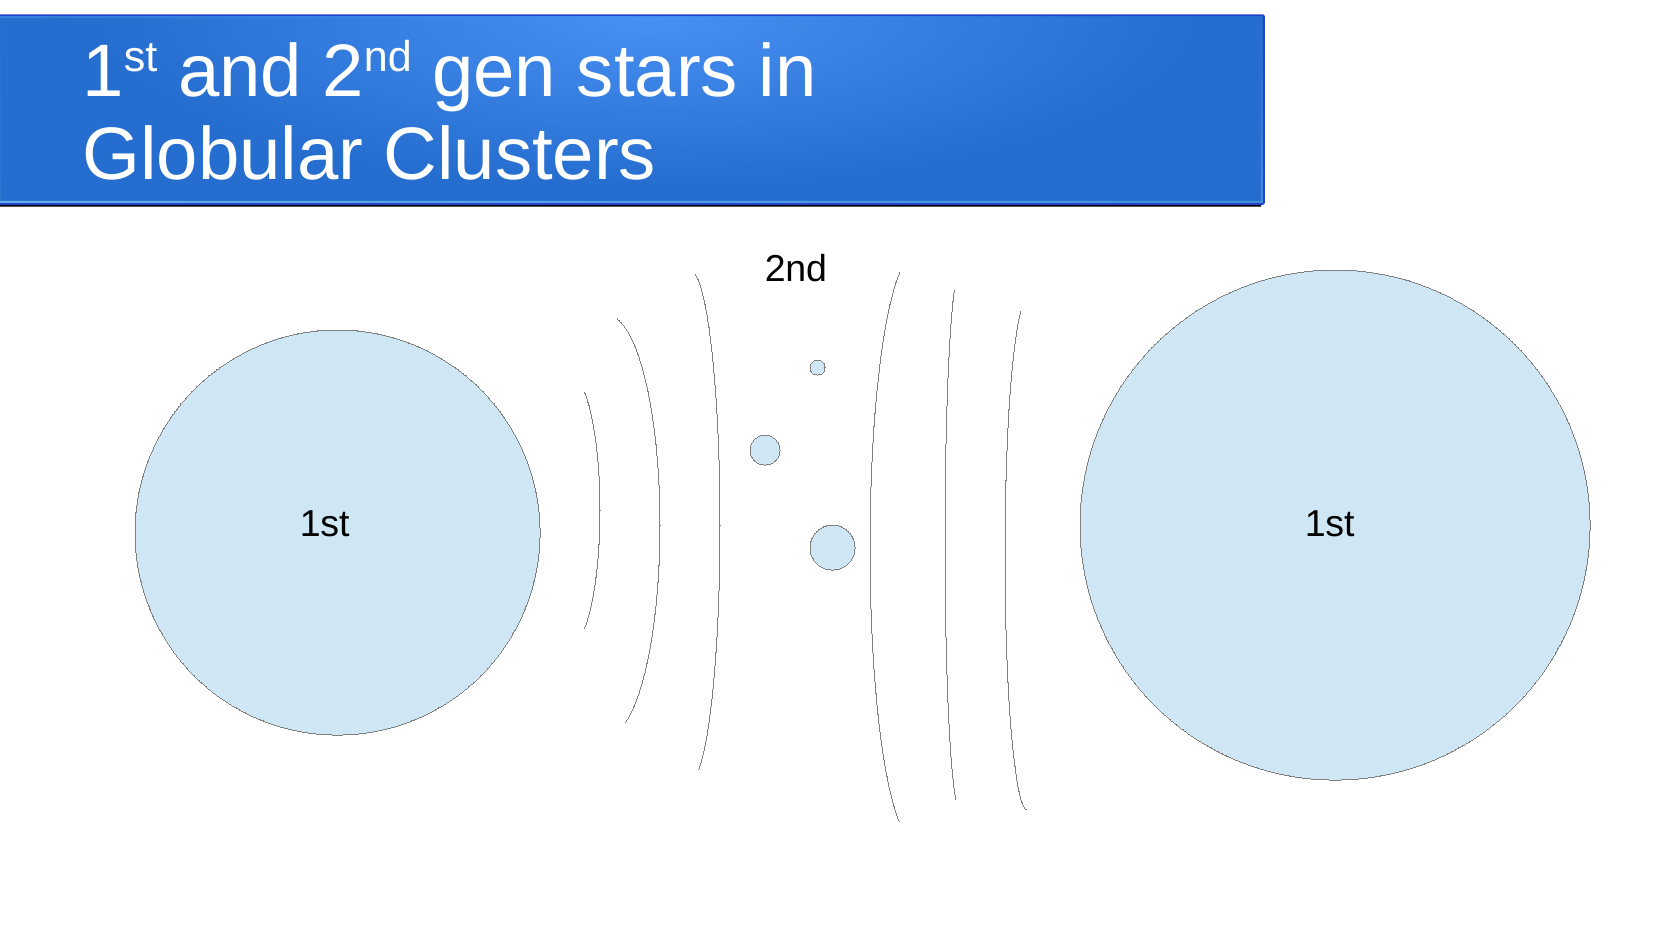

# 1st and 2nd gen stars in Globular Clusters
2nd
1st
1st